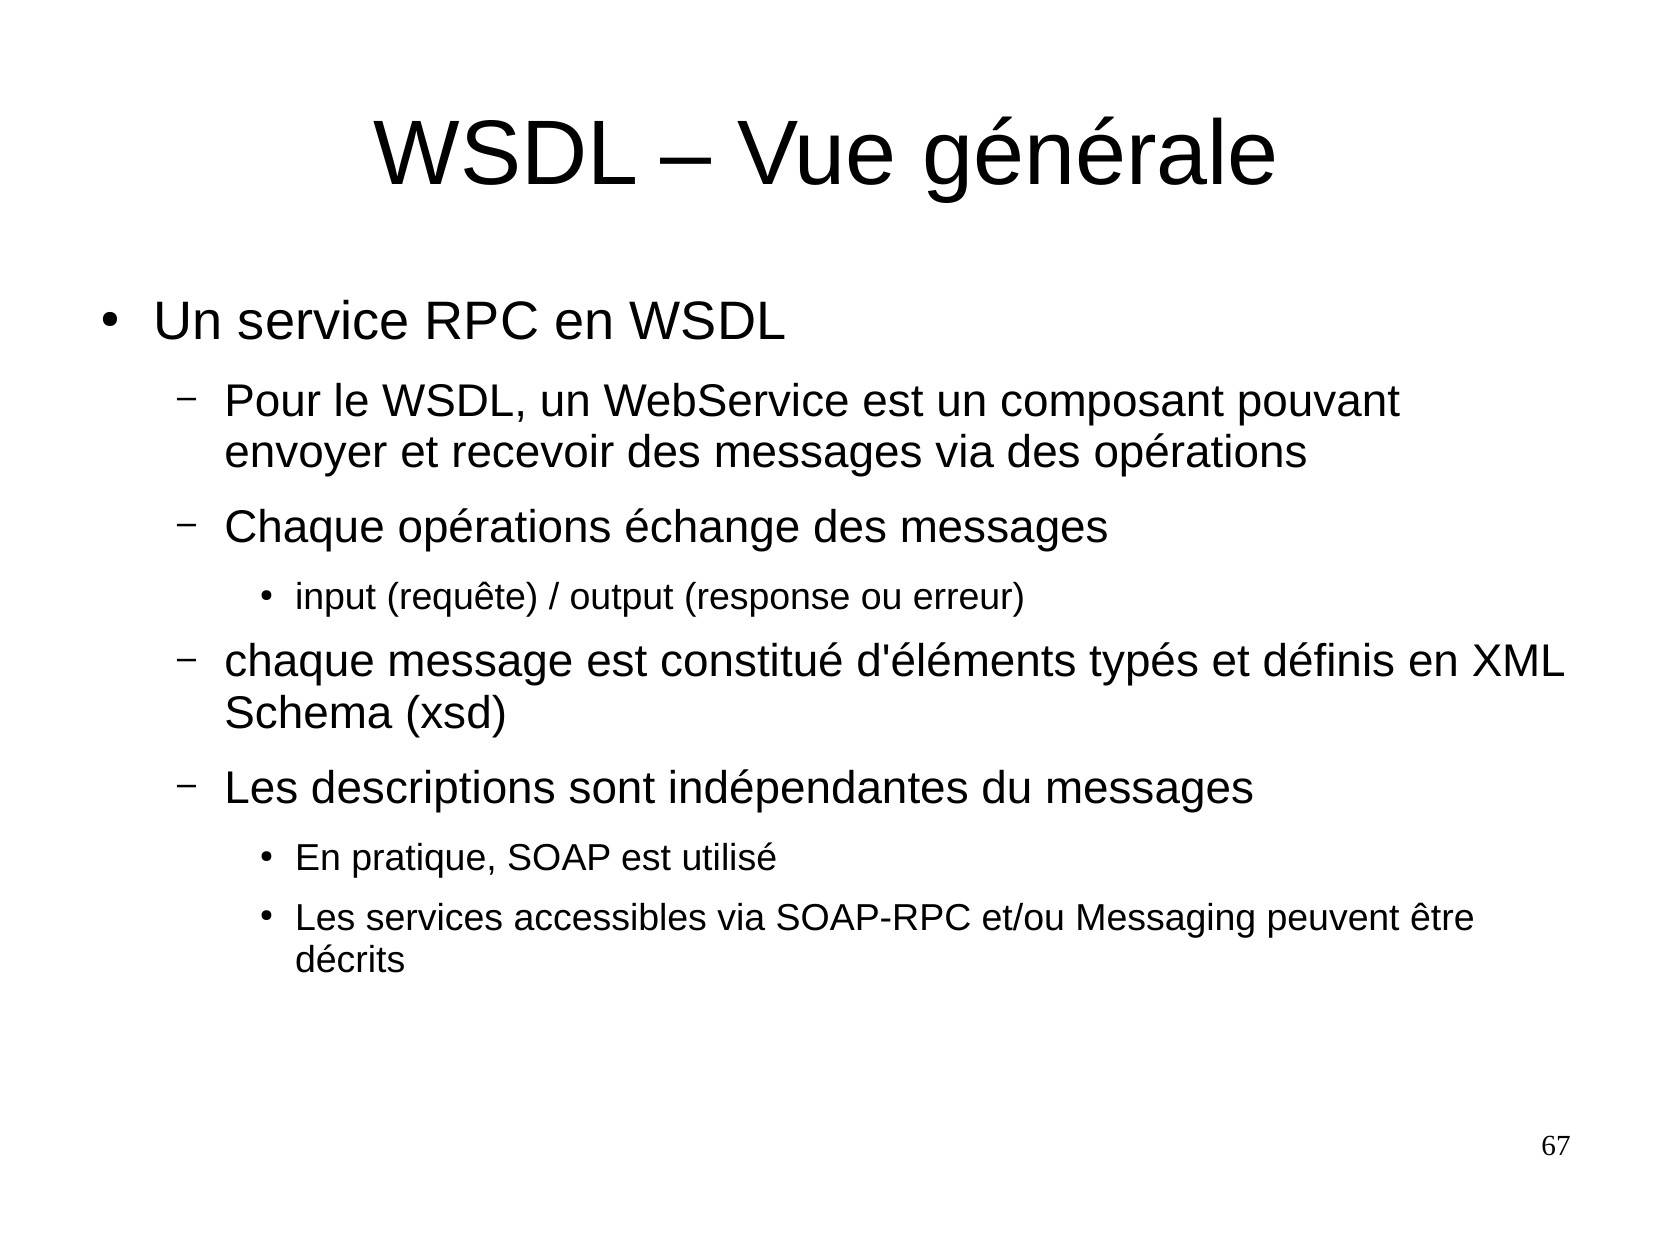

# WSDL – Vue générale
Un service RPC en WSDL
Pour le WSDL, un WebService est un composant pouvant envoyer et recevoir des messages via des opérations
Chaque opérations échange des messages
input (requête) / output (response ou erreur)
chaque message est constitué d'éléments typés et définis en XML Schema (xsd)
Les descriptions sont indépendantes du messages
En pratique, SOAP est utilisé
Les services accessibles via SOAP-RPC et/ou Messaging peuvent être décrits
67